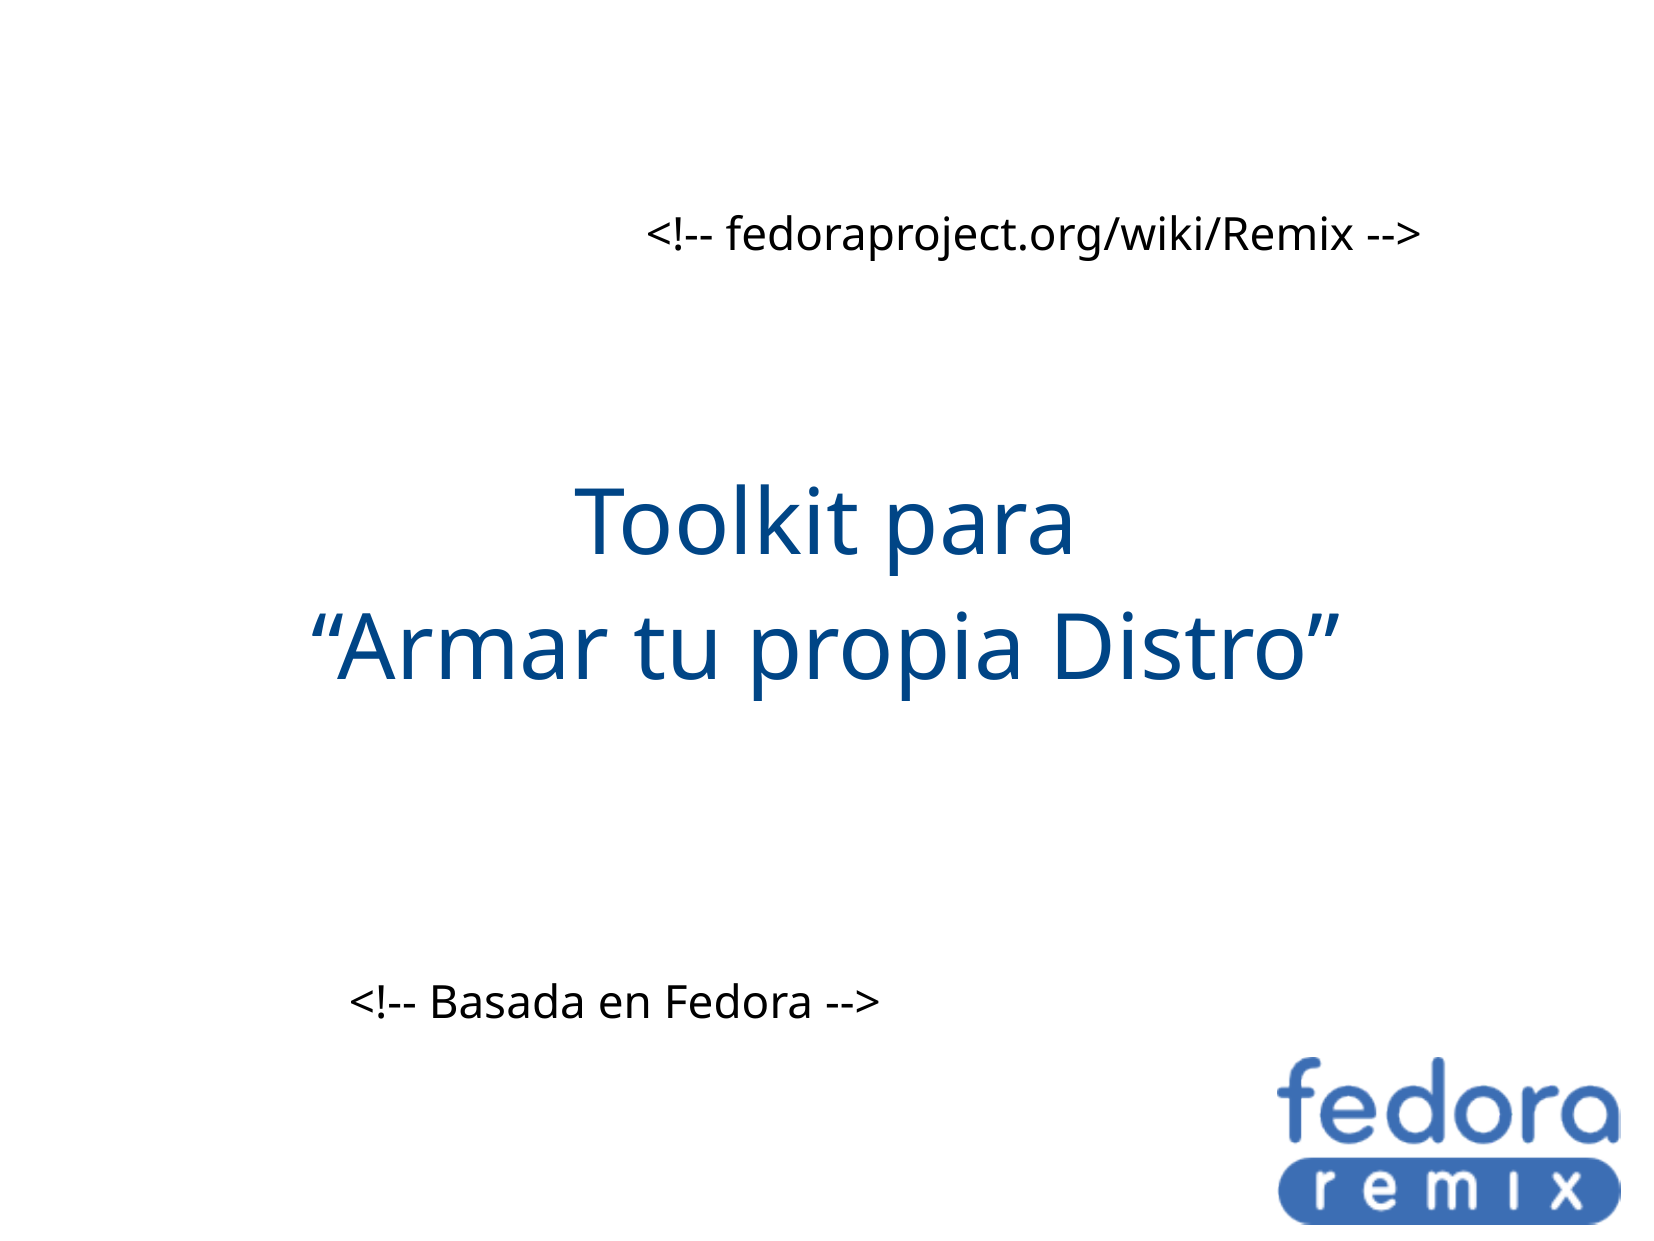

<!-- fedoraproject.org/wiki/Remix -->
# Toolkit para “Armar tu propia Distro”
<!-- Basada en Fedora -->